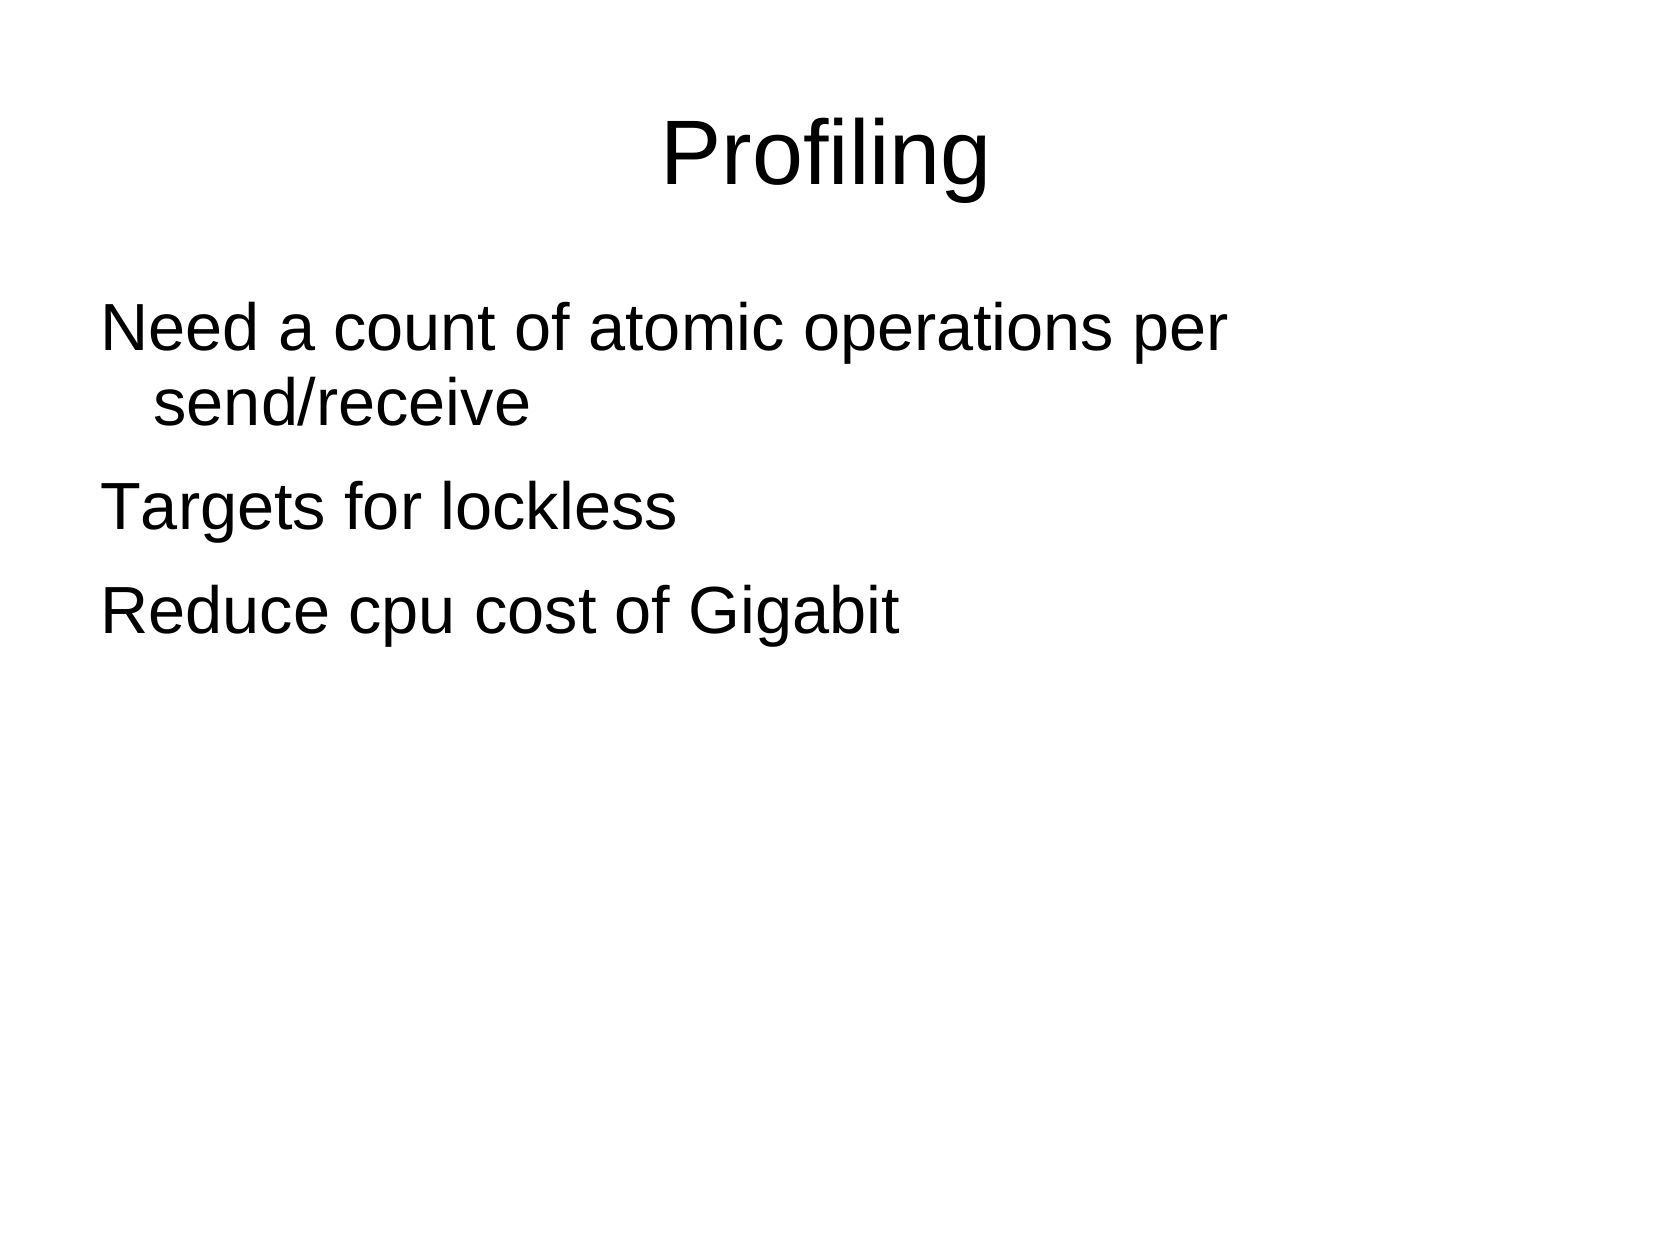

# Profiling
Need a count of atomic operations per send/receive
Targets for lockless
Reduce cpu cost of Gigabit